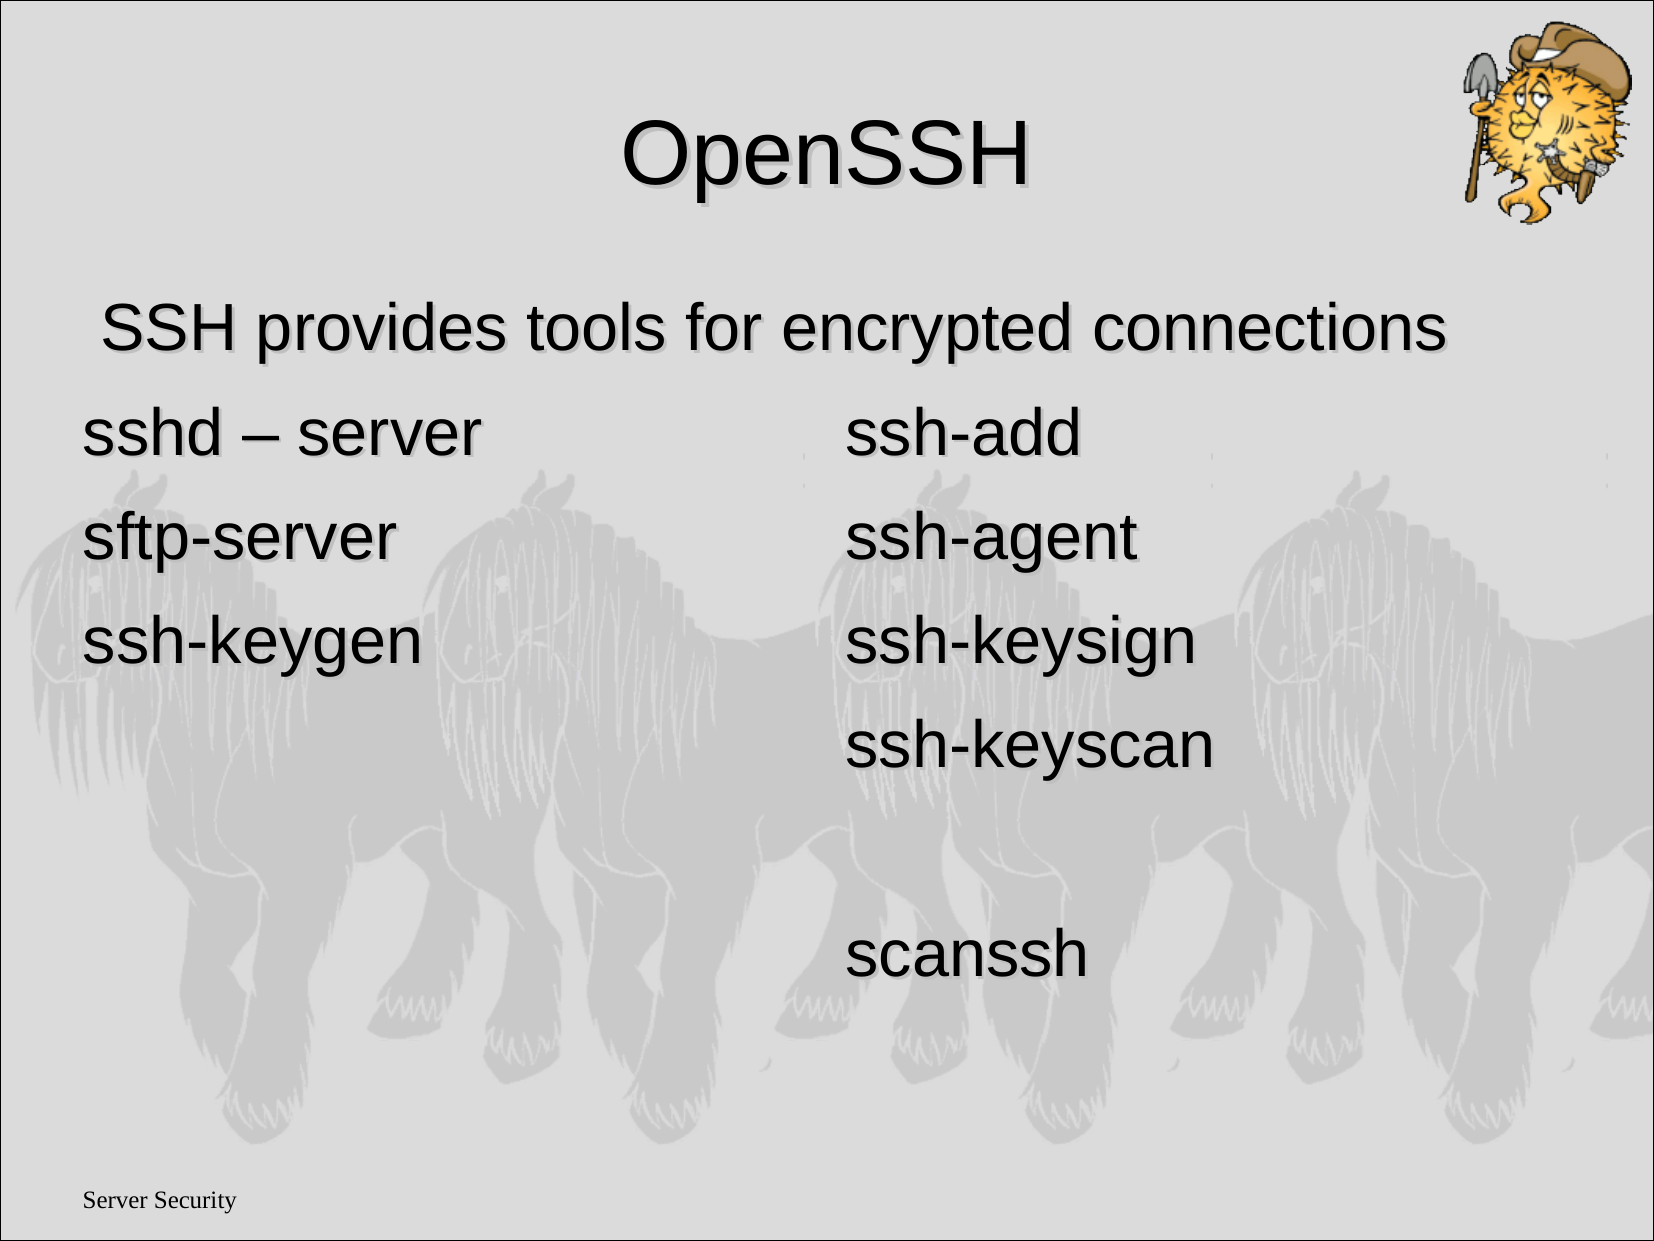

# OpenSSH
SSH provides tools for encrypted connections
sshd – server
sftp-server
ssh-keygen
ssh-add
ssh-agent
ssh-keysign
ssh-keyscan
scanssh